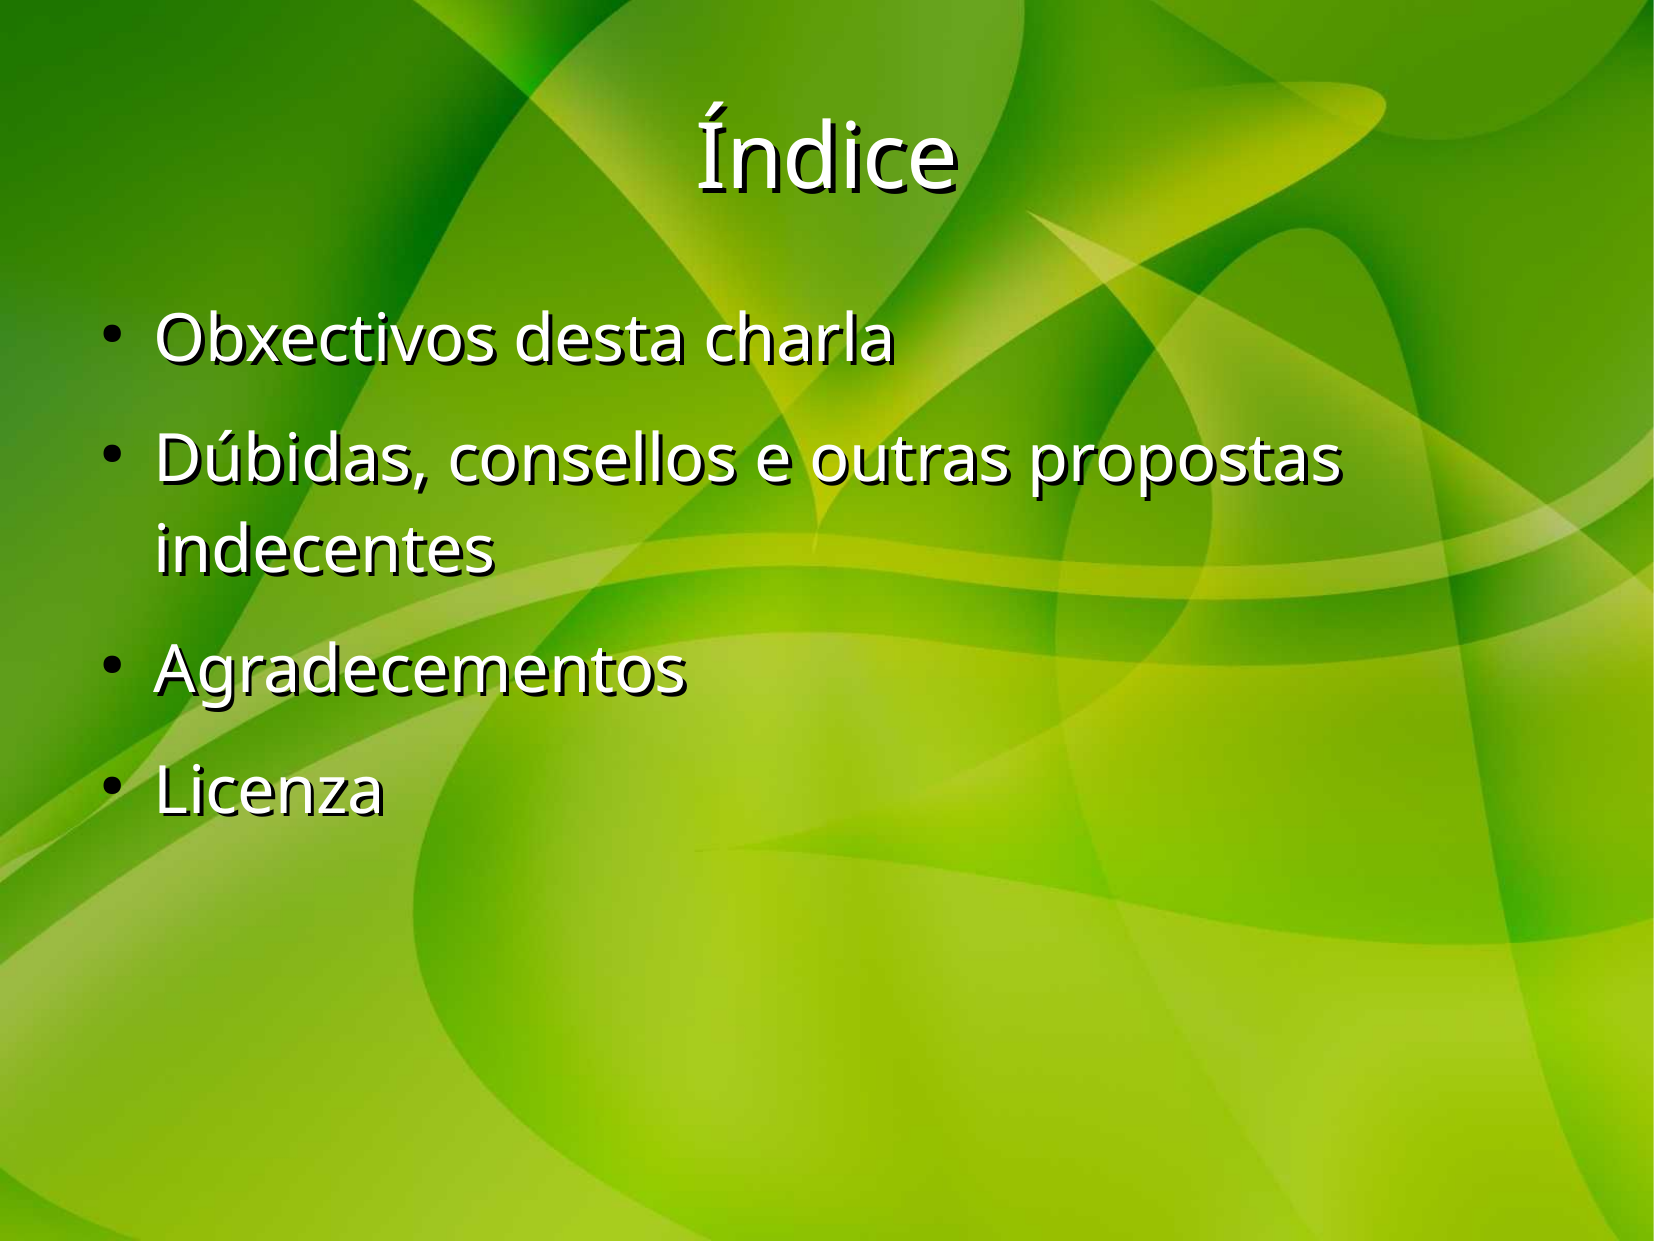

# Índice
Obxectivos desta charla
Dúbidas, consellos e outras propostas indecentes
Agradecementos
Licenza